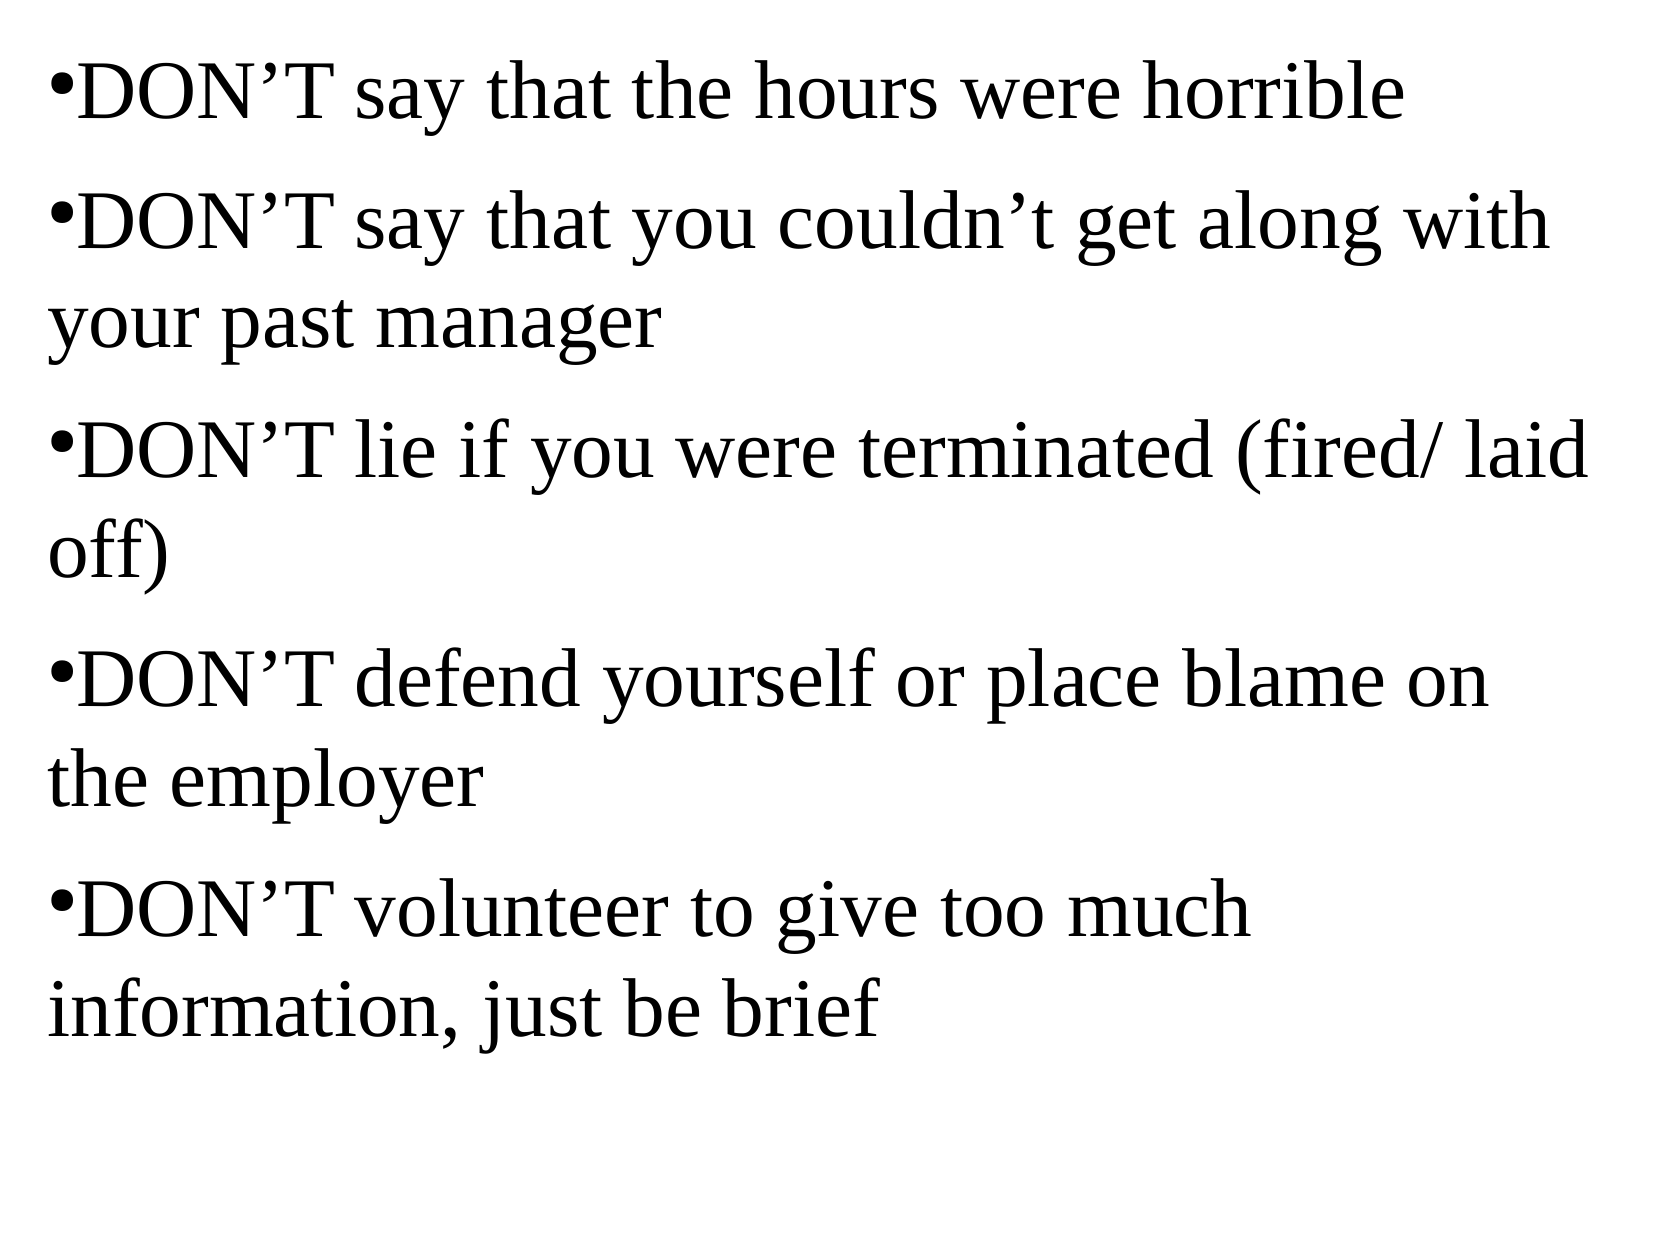

# DON’T say that the hours were horrible
DON’T say that you couldn’t get along with your past manager
DON’T lie if you were terminated (fired/ laid off)
DON’T defend yourself or place blame on the employer
DON’T volunteer to give too much information, just be brief